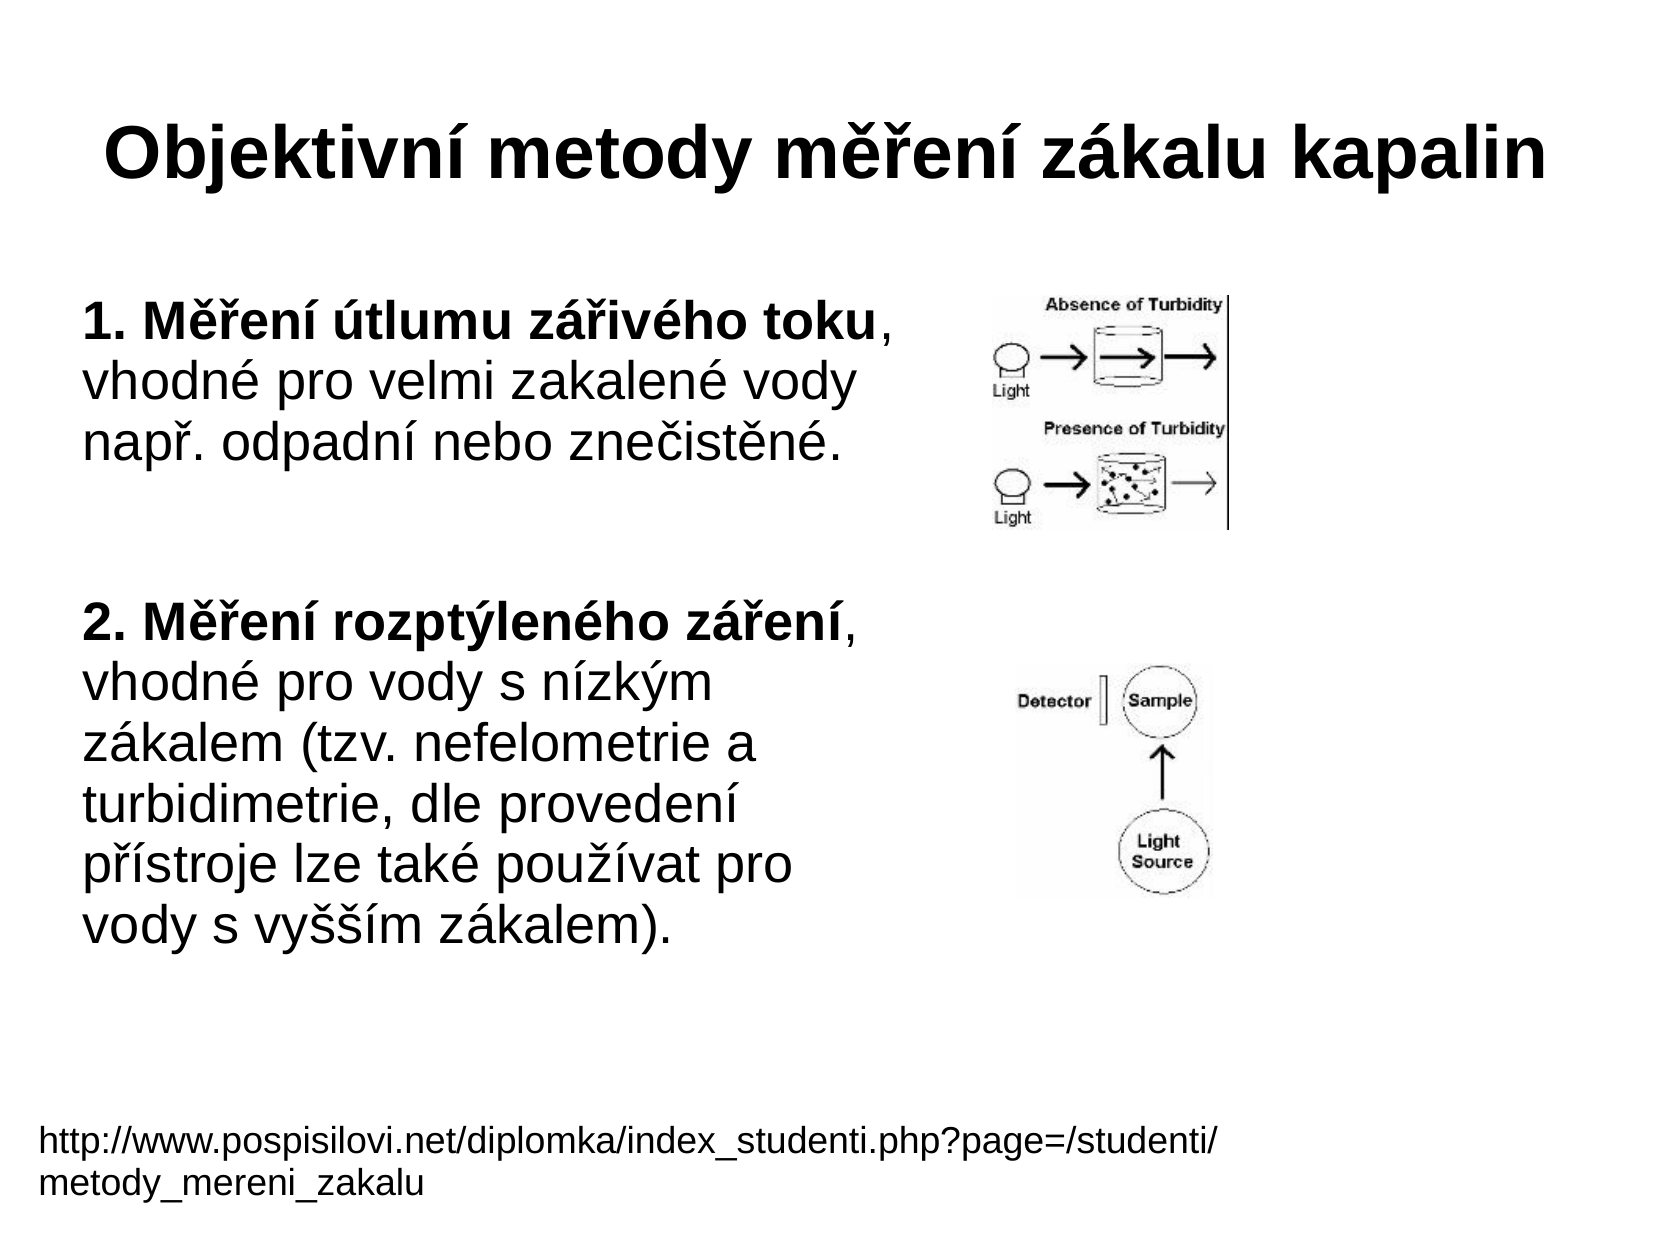

Objektivní metody měření zákalu kapalin
# 1. Měření útlumu zářivého toku, vhodné pro velmi zakalené vody např. odpadní nebo znečistěné.
2. Měření rozptýleného záření, vhodné pro vody s nízkým zákalem (tzv. nefelometrie a turbidimetrie, dle provedení přístroje lze také používat pro vody s vyšším zákalem).
http://www.pospisilovi.net/diplomka/index_studenti.php?page=/studenti/metody_mereni_zakalu